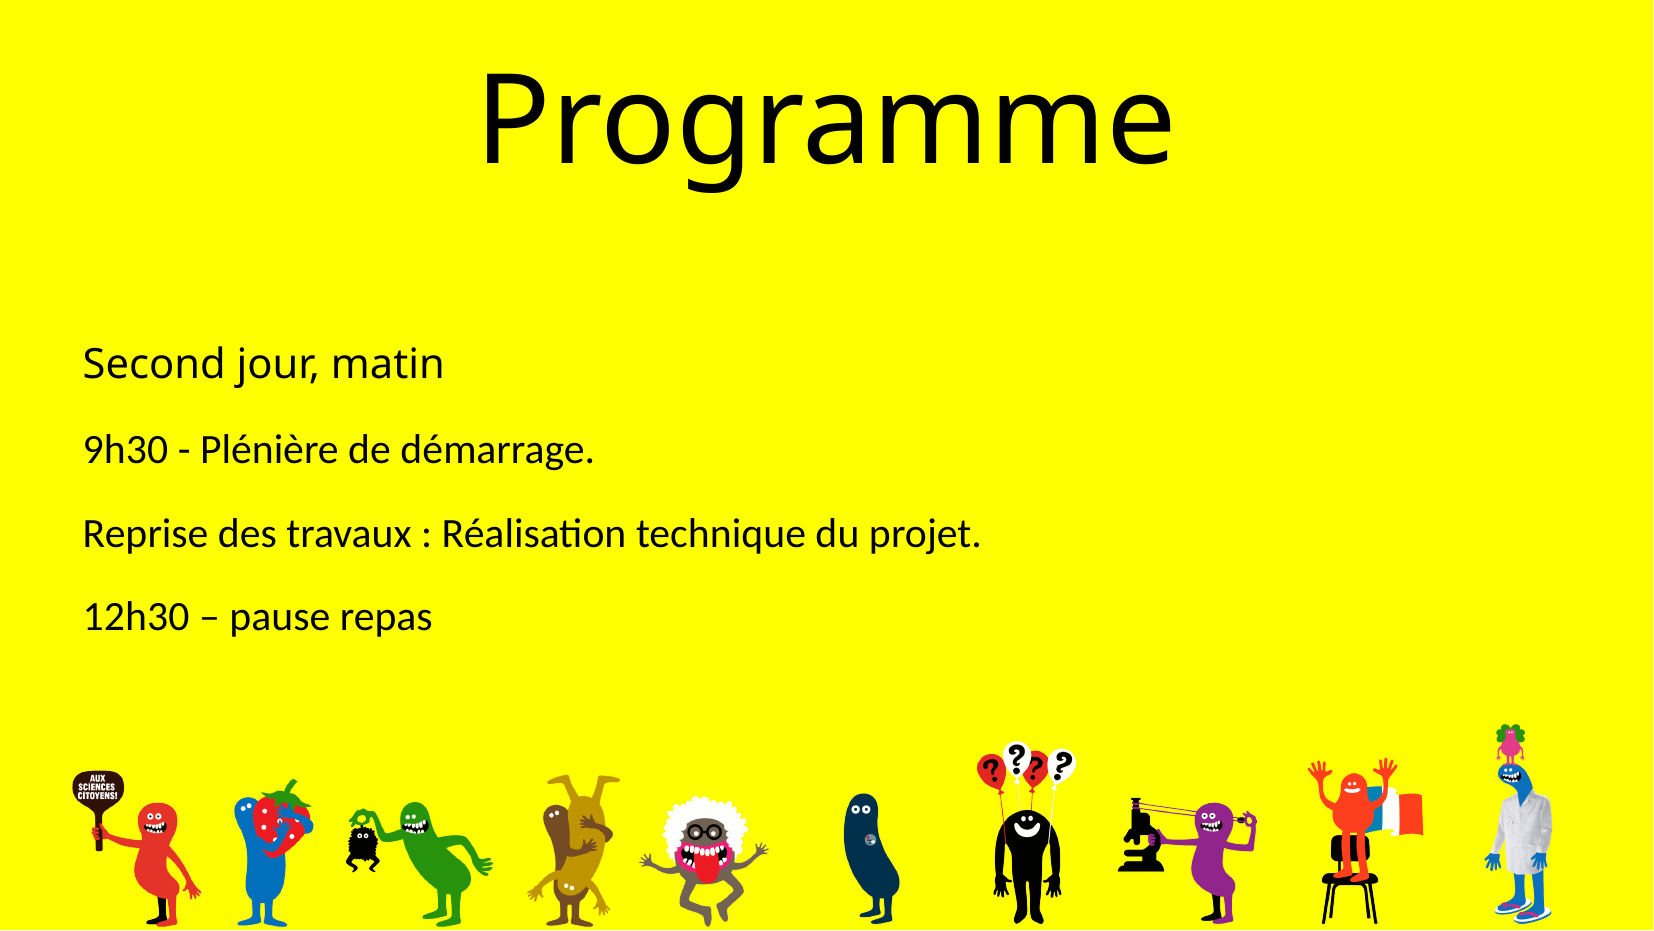

# Programme
Second jour, matin
9h30 - Plénière de démarrage.
Reprise des travaux : Réalisation technique du projet.
12h30 – pause repas